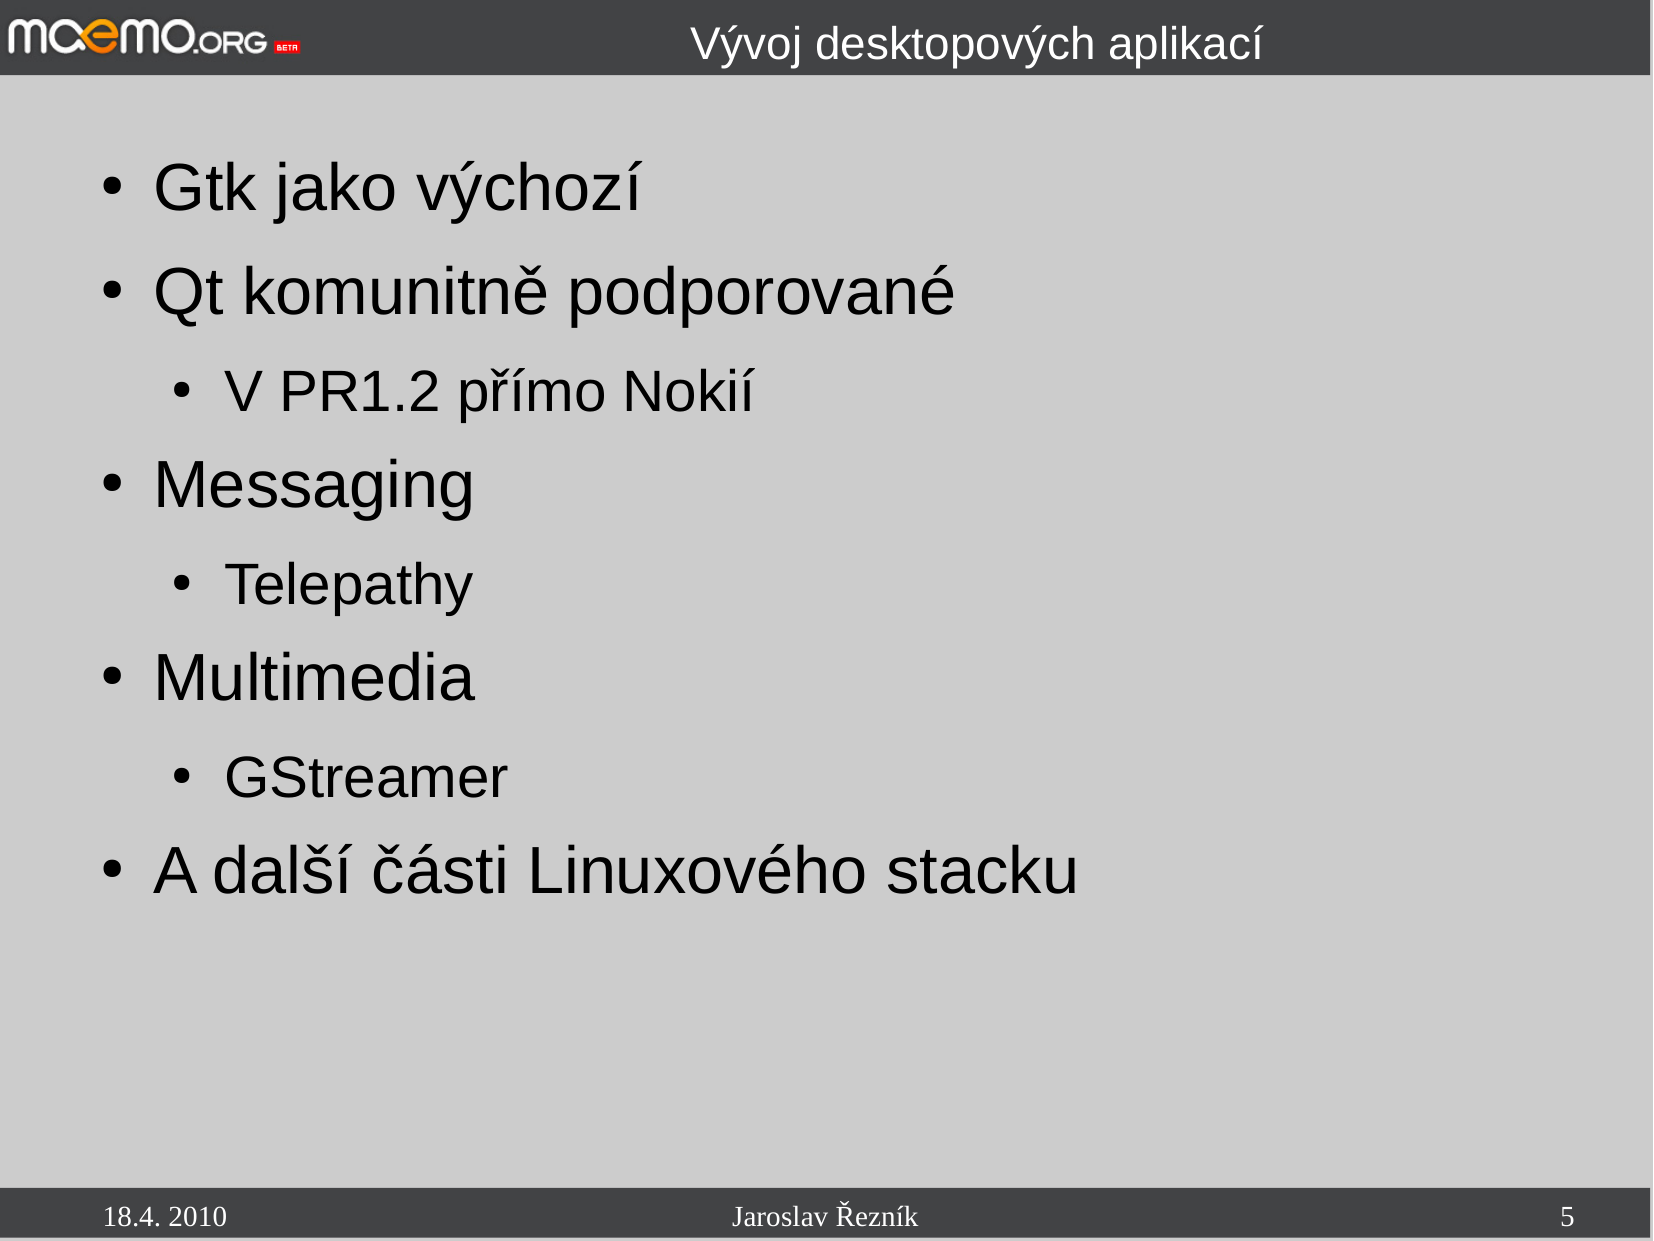

# Vývoj desktopových aplikací
Gtk jako výchozí
Qt komunitně podporované
V PR1.2 přímo Nokií
Messaging
Telepathy
Multimedia
GStreamer
A další části Linuxového stacku
18.4. 2010
Jaroslav Řezník
5